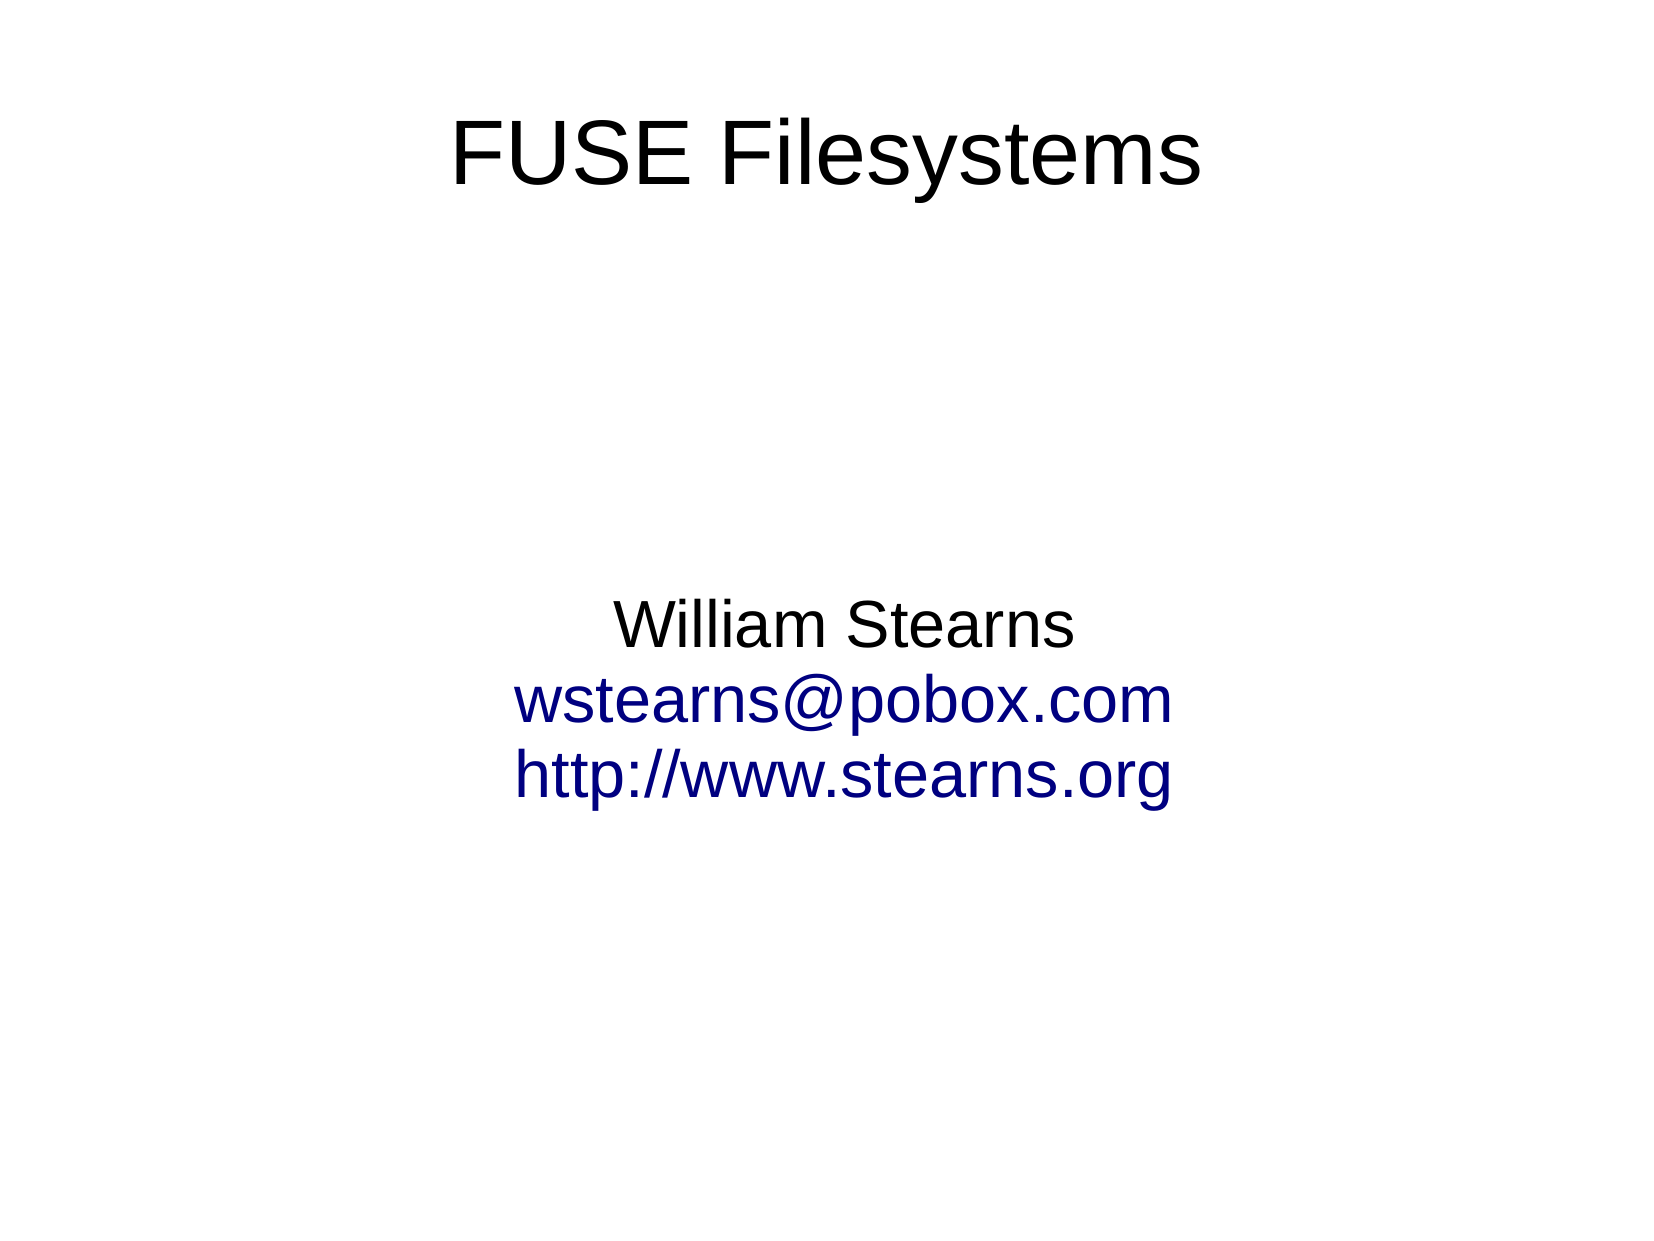

# FUSE Filesystems
William Stearns
wstearns@pobox.com
http://www.stearns.org